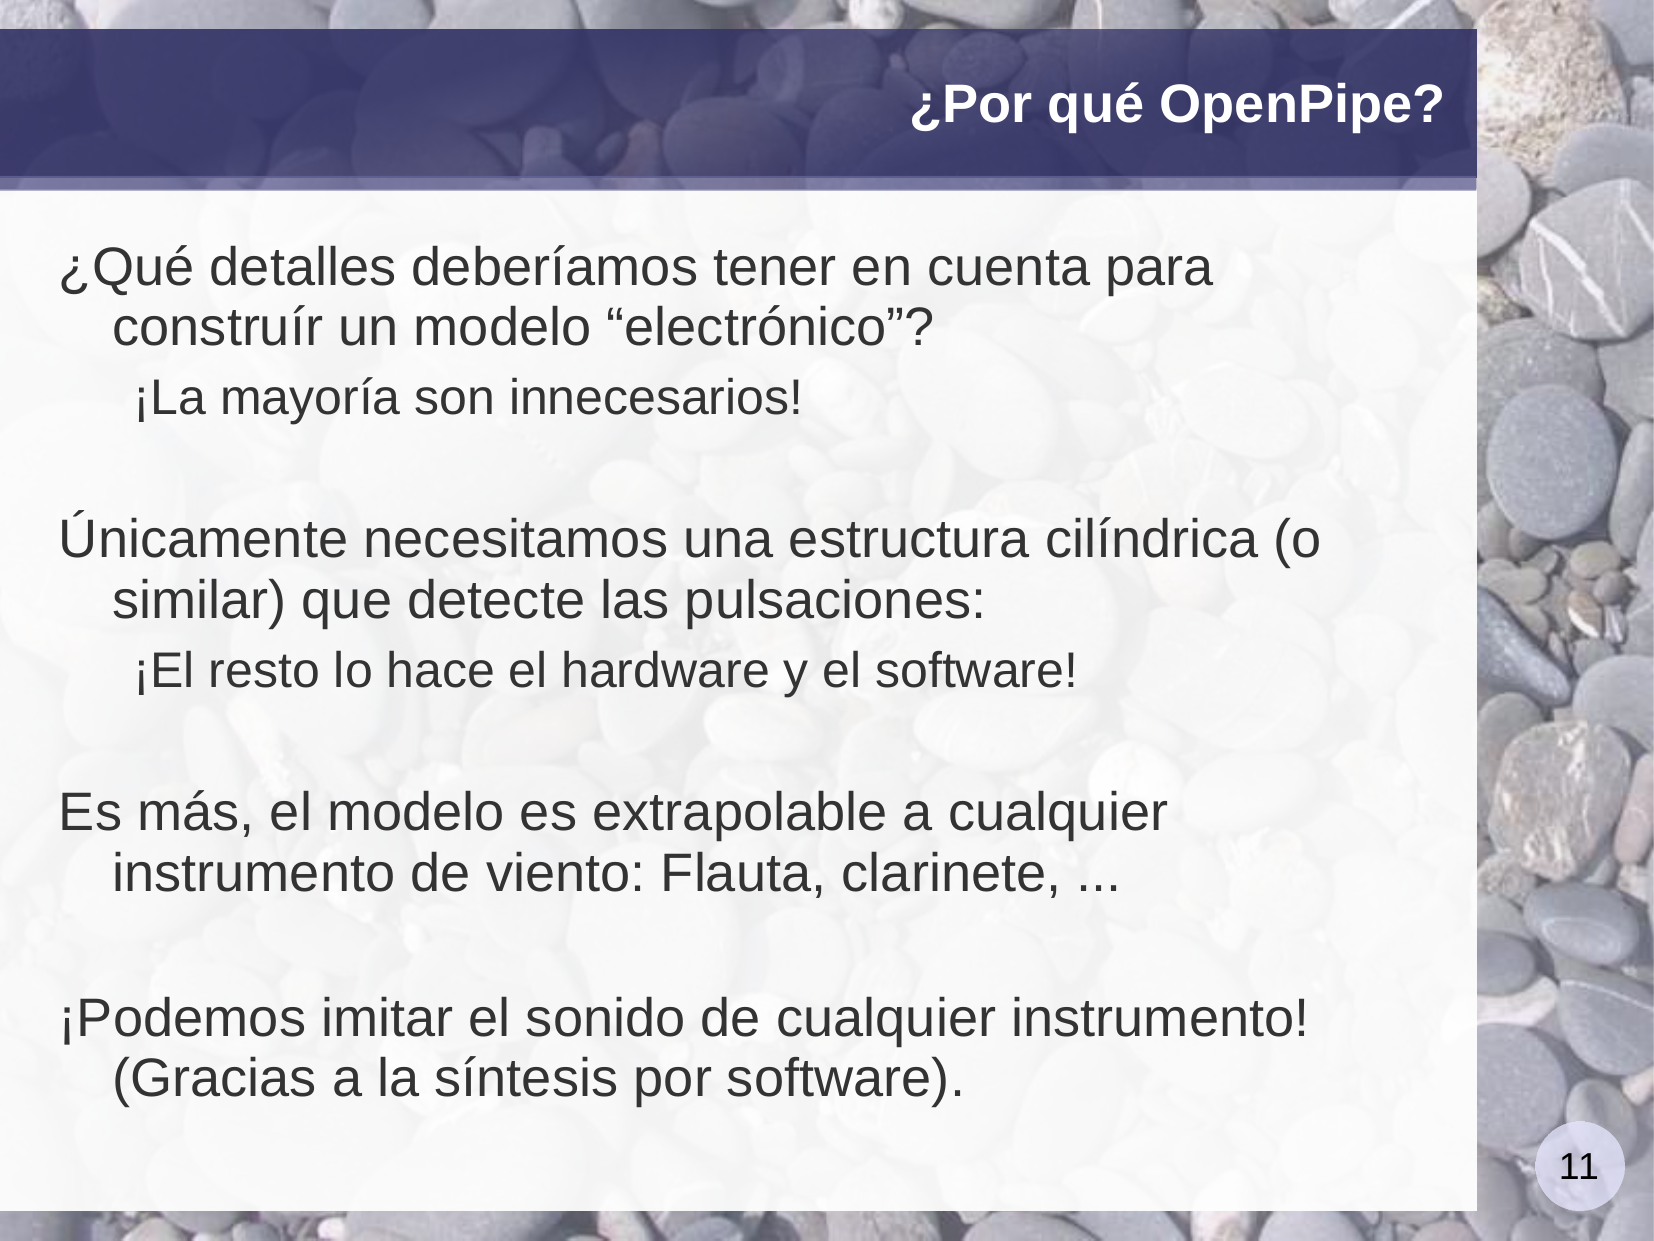

# ¿Por qué OpenPipe?
¿Qué detalles deberíamos tener en cuenta para construír un modelo “electrónico”?
¡La mayoría son innecesarios!
Únicamente necesitamos una estructura cilíndrica (o similar) que detecte las pulsaciones:
¡El resto lo hace el hardware y el software!
Es más, el modelo es extrapolable a cualquier instrumento de viento: Flauta, clarinete, ...
¡Podemos imitar el sonido de cualquier instrumento! (Gracias a la síntesis por software).